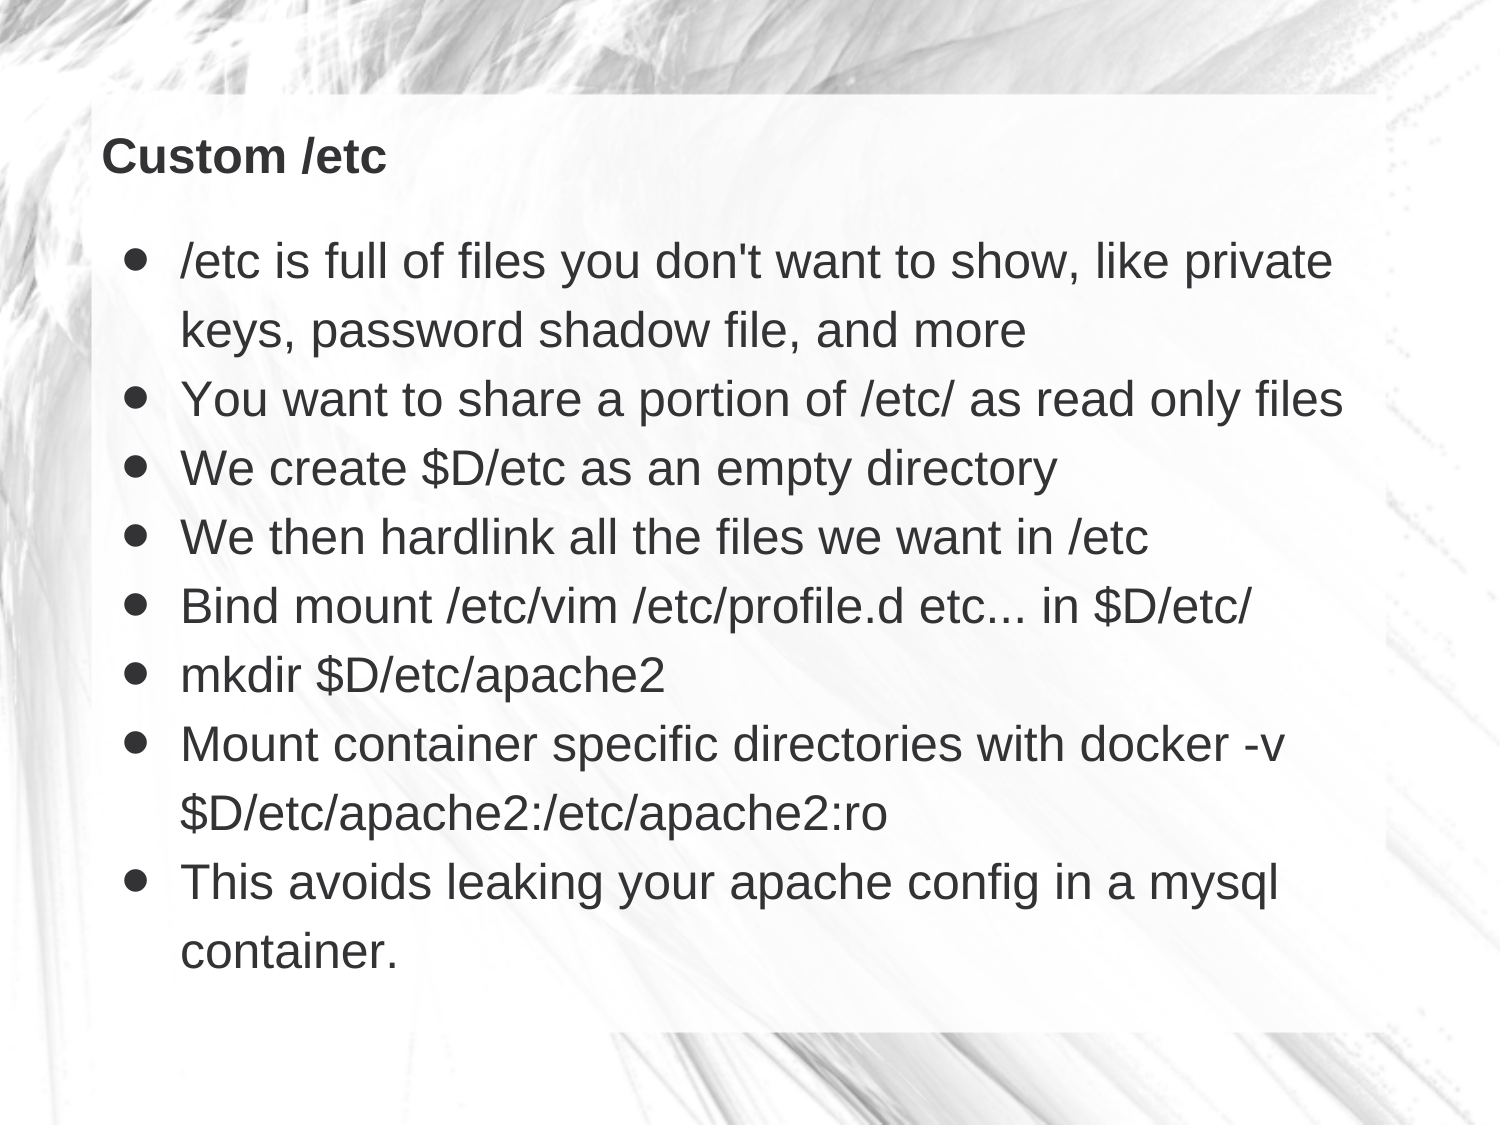

# Custom /etc
/etc is full of files you don't want to show, like private keys, password shadow file, and more
You want to share a portion of /etc/ as read only files
We create $D/etc as an empty directory
We then hardlink all the files we want in /etc
Bind mount /etc/vim /etc/profile.d etc... in $D/etc/
mkdir $D/etc/apache2
Mount container specific directories with docker -v $D/etc/apache2:/etc/apache2:ro
This avoids leaking your apache config in a mysql container.